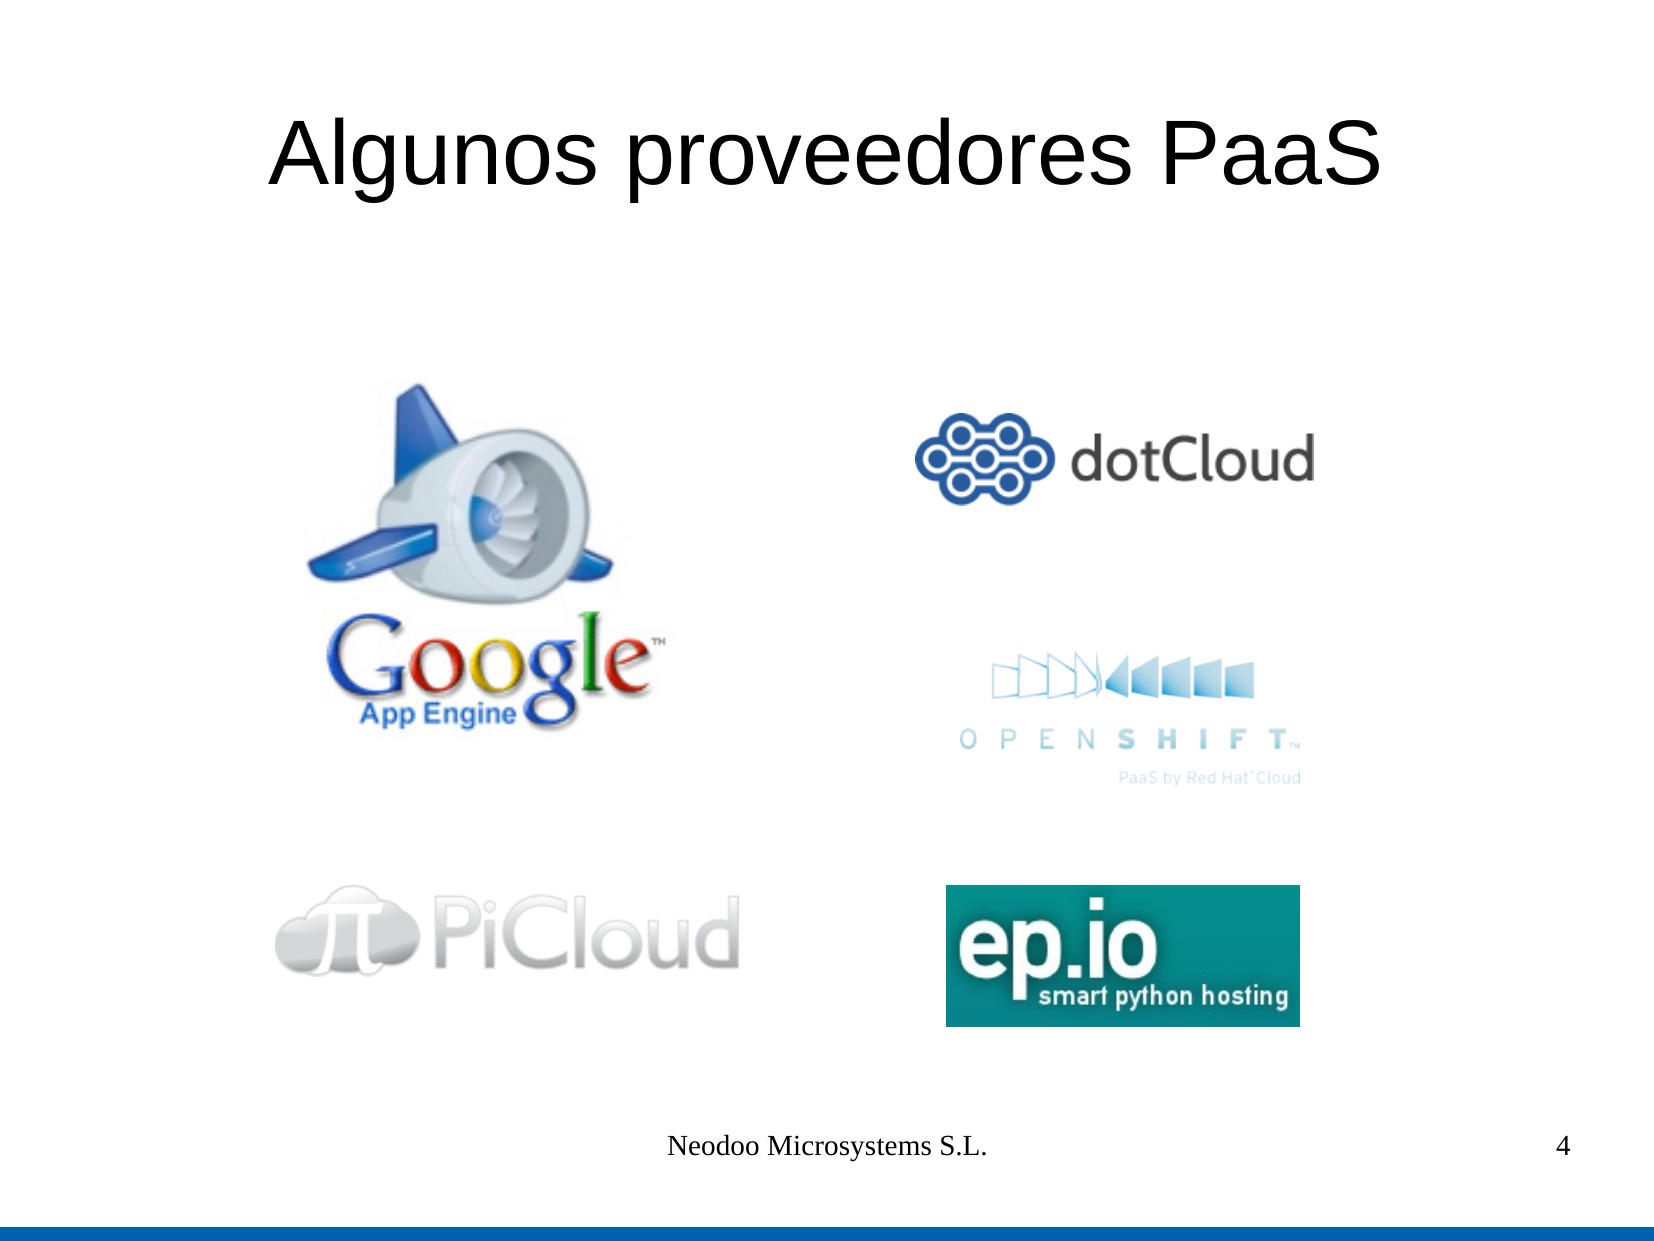

# Algunos proveedores PaaS
Neodoo Microsystems S.L.
4